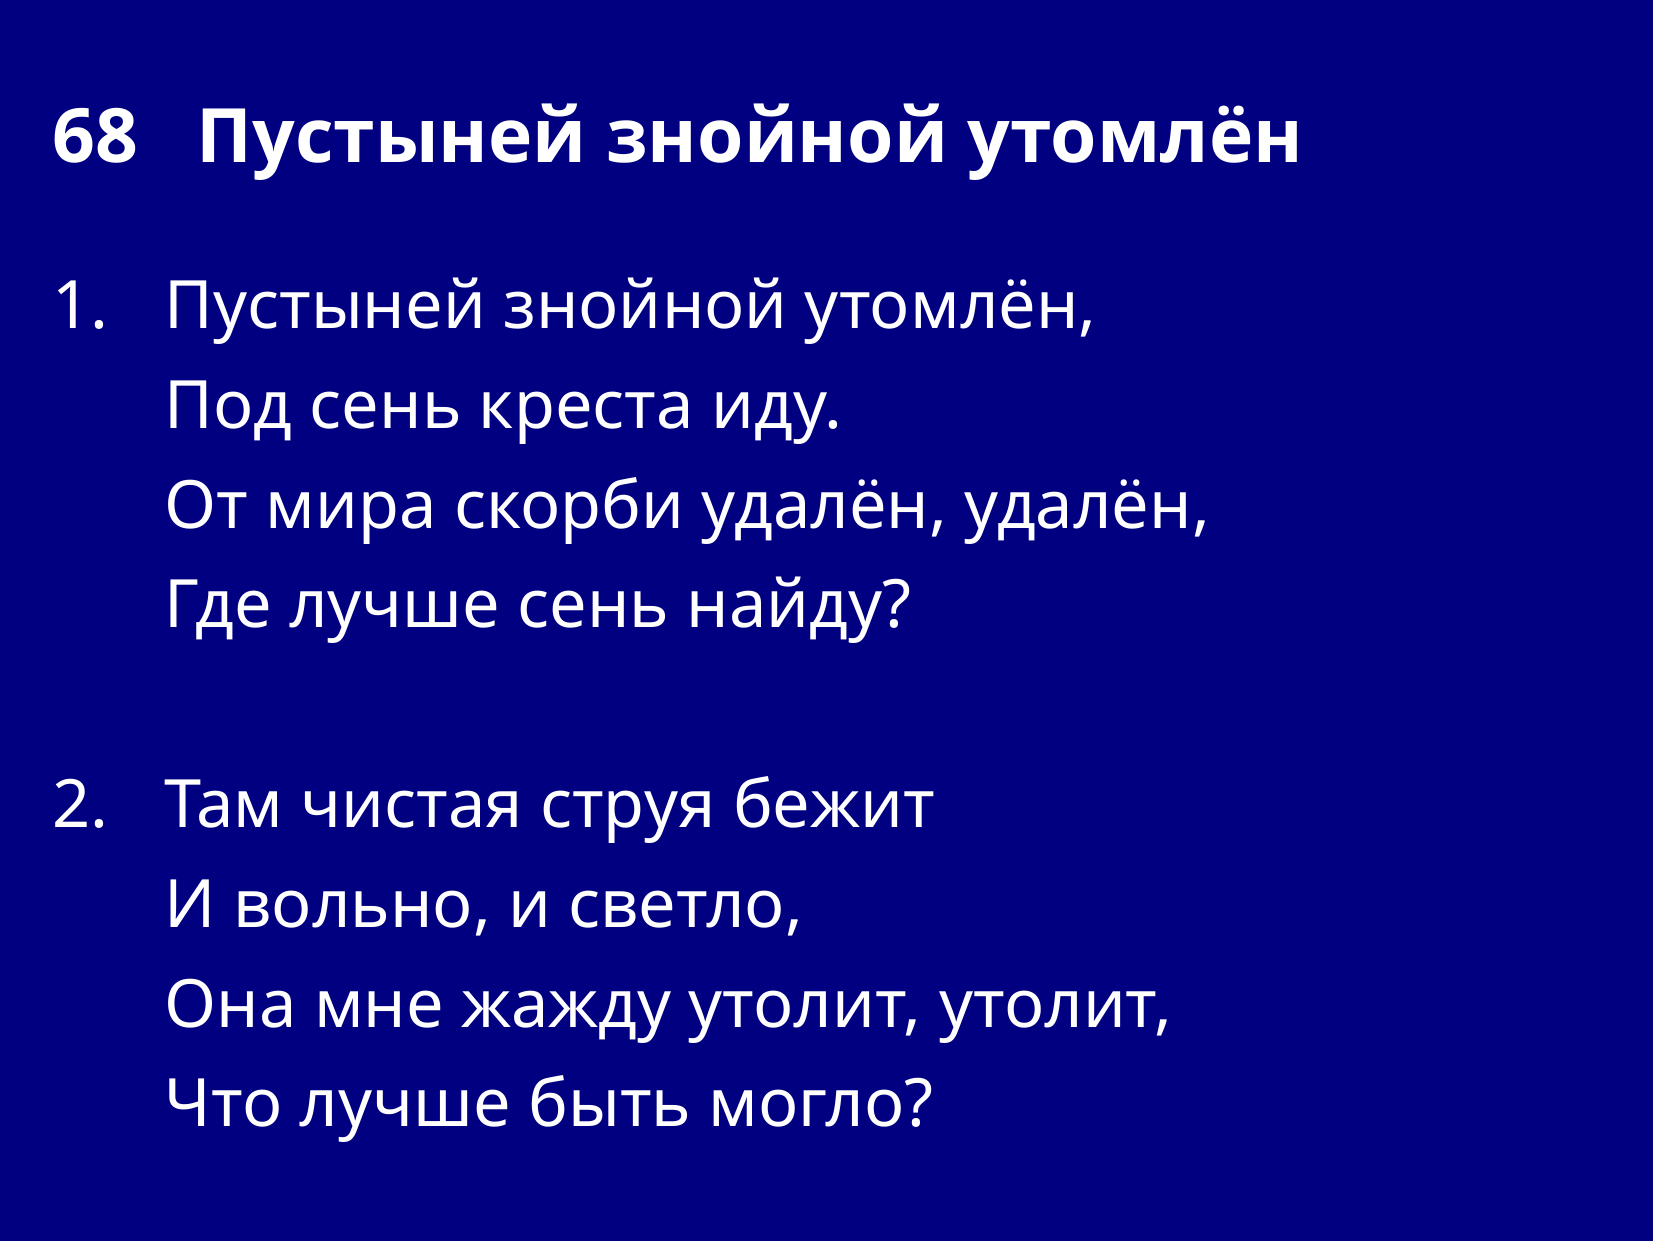

68 Пустыней знойной утомлён
1.	Пустыней знойной утомлён,
	Под сень креста иду.
	От мира скорби удалён, удалён,
	Где лучше сень найду?
2.	Там чистая струя бежит
	И вольно, и светло,
	Она мне жажду утолит, утолит,
	Что лучше быть могло?